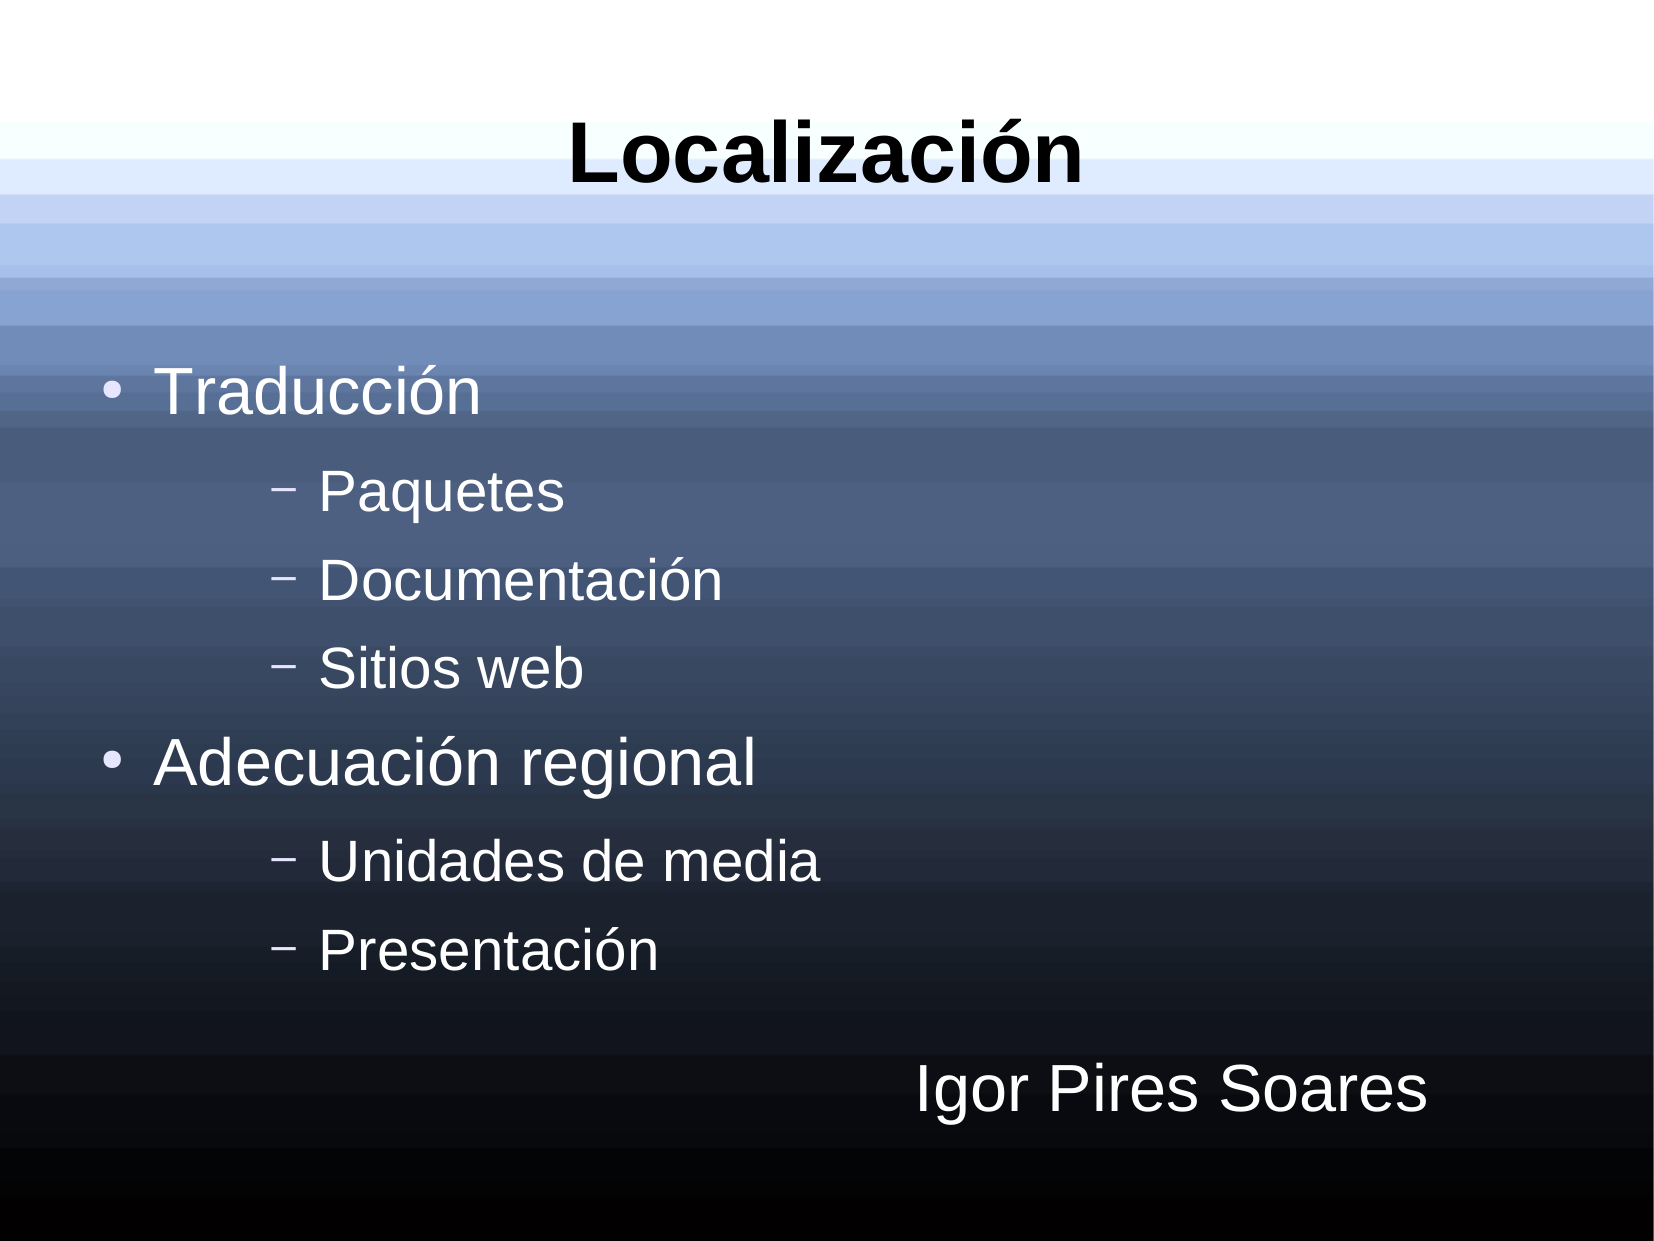

# Localización
Traducción
Paquetes
Documentación
Sitios web
Adecuación regional
Unidades de media
Presentación
Igor Pires Soares